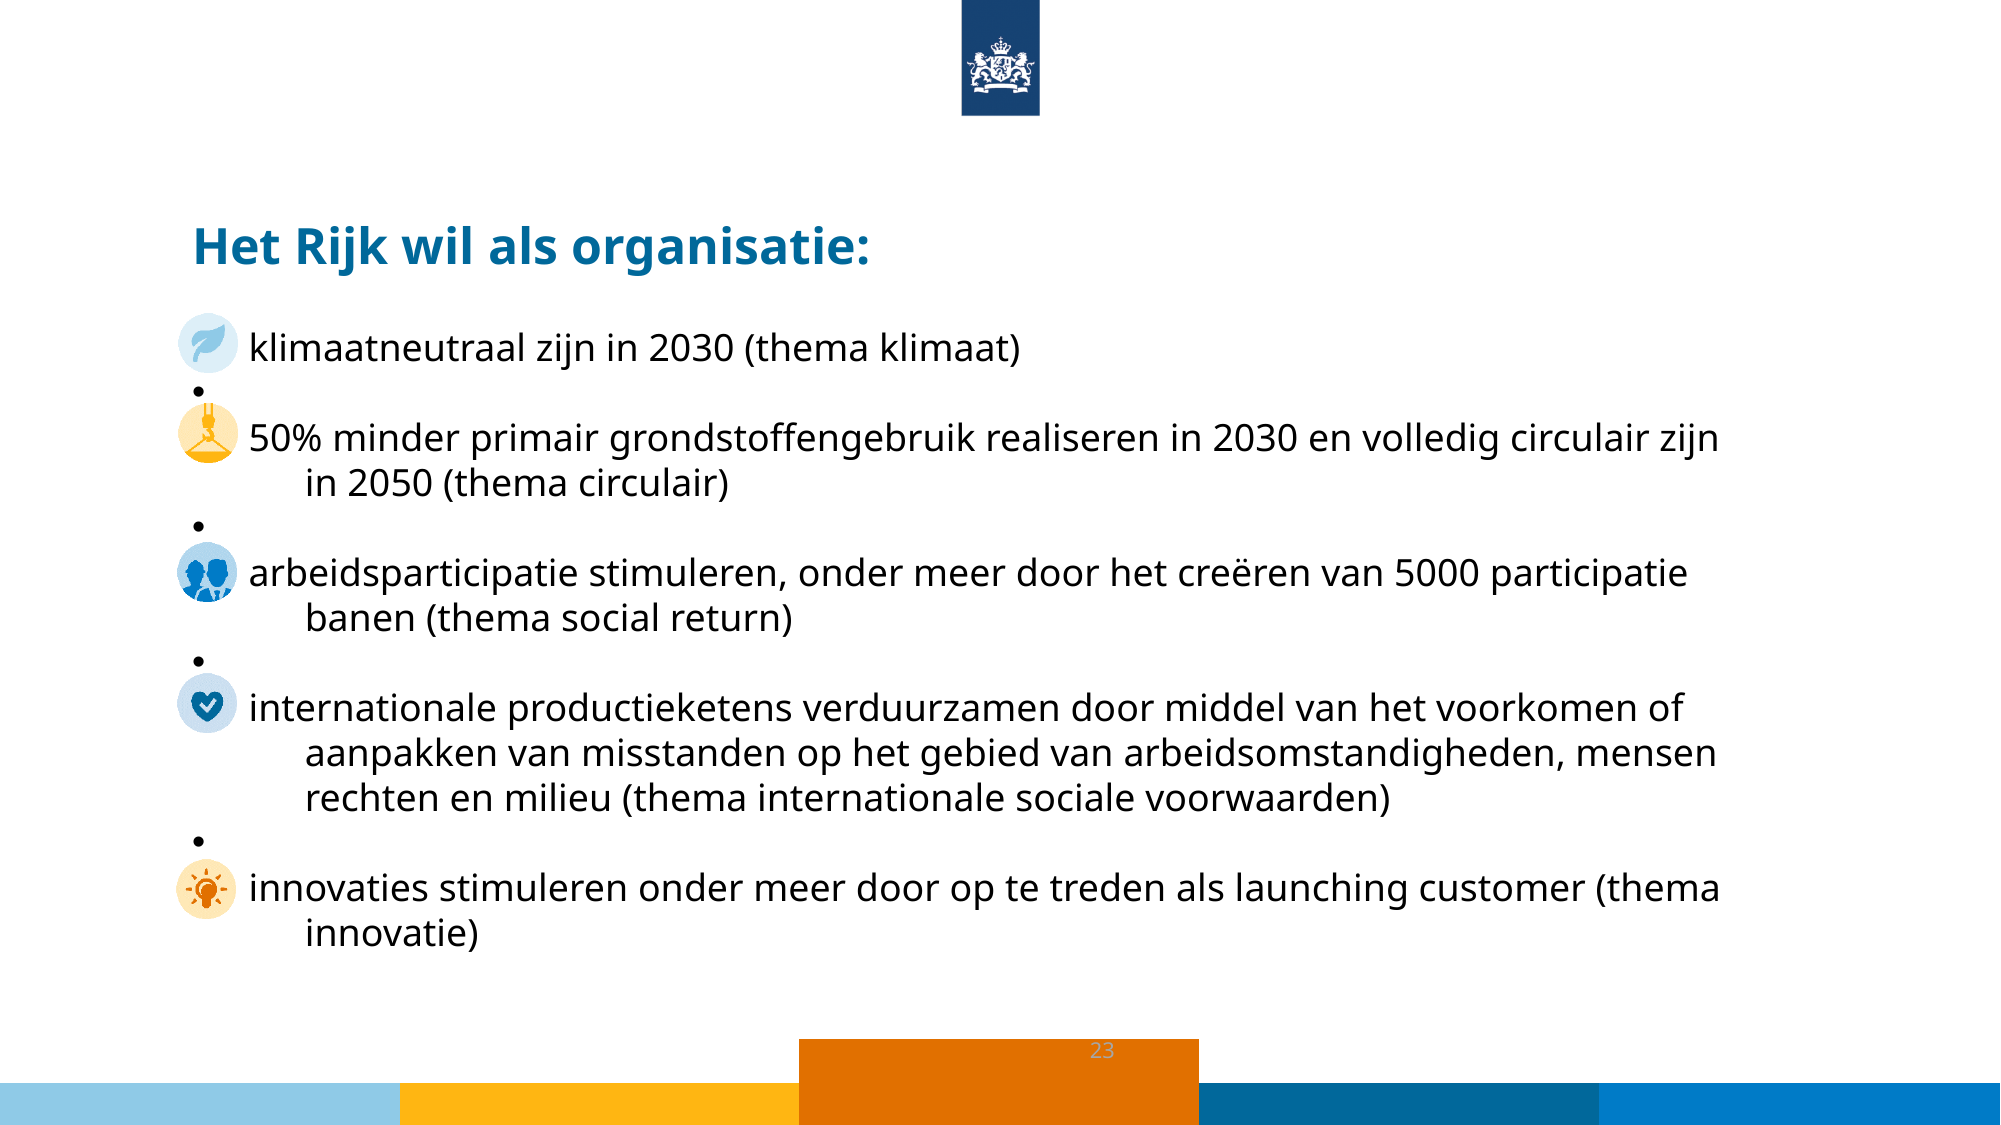

Het Rijk wil als organisatie:
klimaatneutraal zijn in 2030 (thema klimaat)
50% minder primair grondstoffengebruik realiseren in 2030 en volledig circulair zijn in 2050 (thema circulair)
arbeidsparticipatie stimuleren, onder meer door het creëren van 5000 participatie­banen (thema social return)
internationale productieketens verduurzamen door middel van het voorkomen of aanpakken van misstanden op het gebied van arbeidsomstandigheden, mensen­rechten en milieu (thema internationale sociale voorwaarden)
innovaties stimuleren onder meer door op te treden als launching customer (thema innovatie)